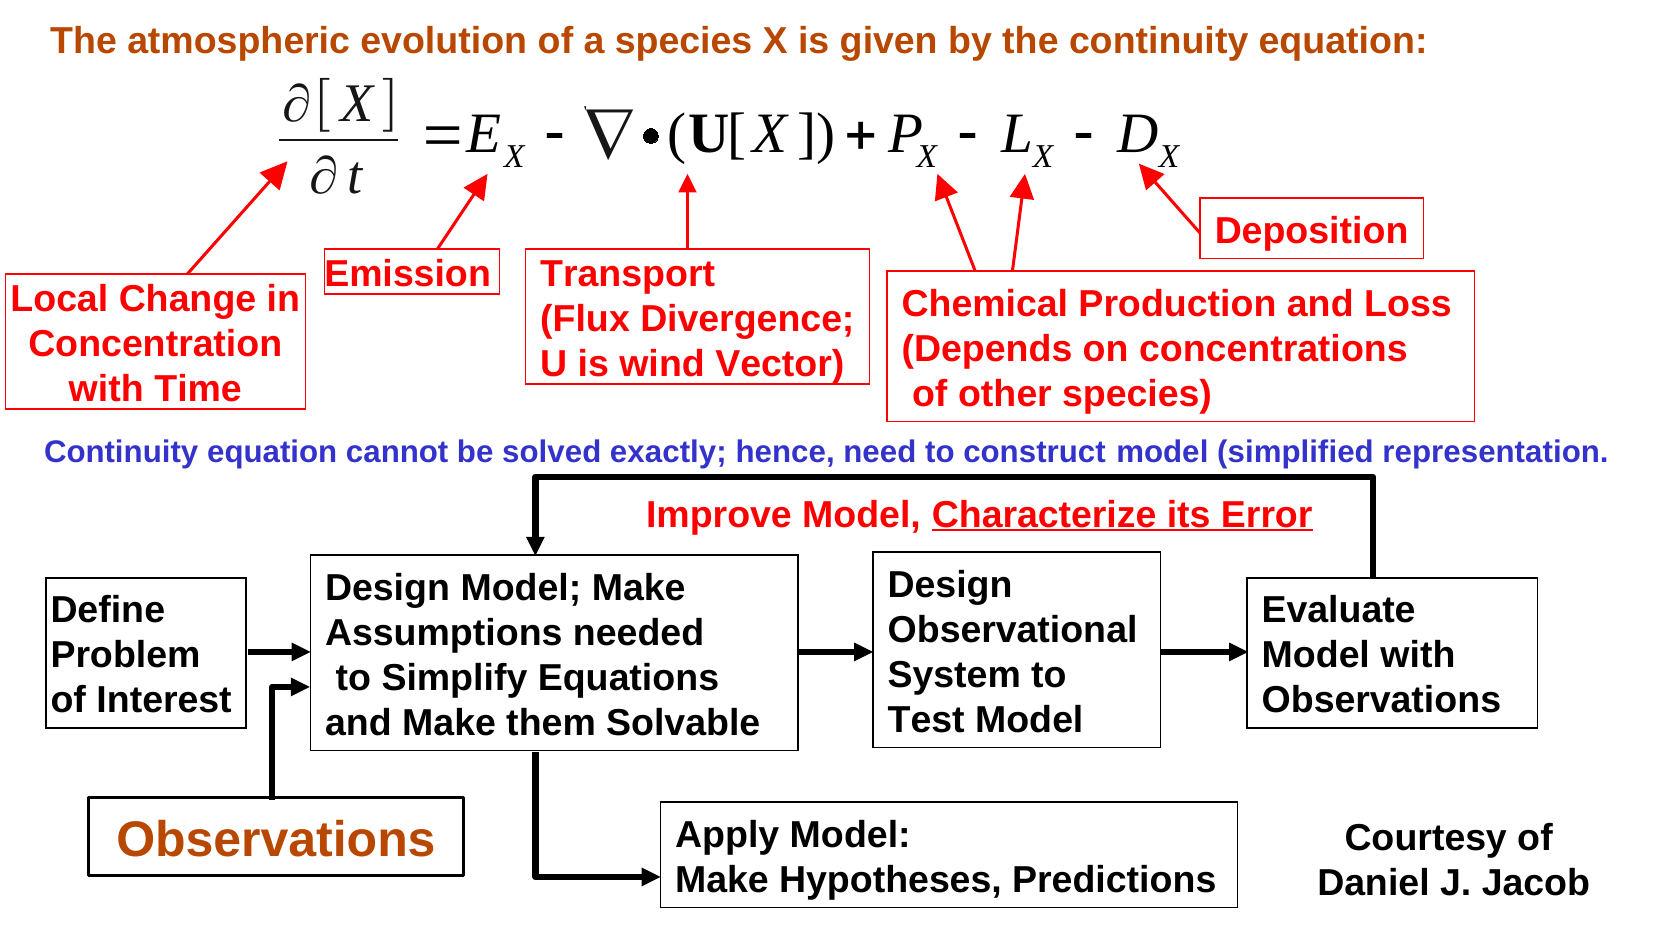

The atmospheric evolution of a species X is given by the continuity equation:
Deposition
Emission
Transport
(Flux Divergence;
U is wind Vector)
Chemical Production and Loss
(Depends on concentrations
 of other species)
Local Change in Concentration
with Time
Continuity equation cannot be solved exactly; hence, need to construct model (simplified representation.
Improve Model, Characterize its Error
Design Observational System to Test Model
Design Model; Make Assumptions needed
 to Simplify Equations and Make them Solvable
Define Problem of Interest
Evaluate Model with Observations
Observations
Apply Model:
Make Hypotheses, Predictions
Courtesy of
Daniel J. Jacob